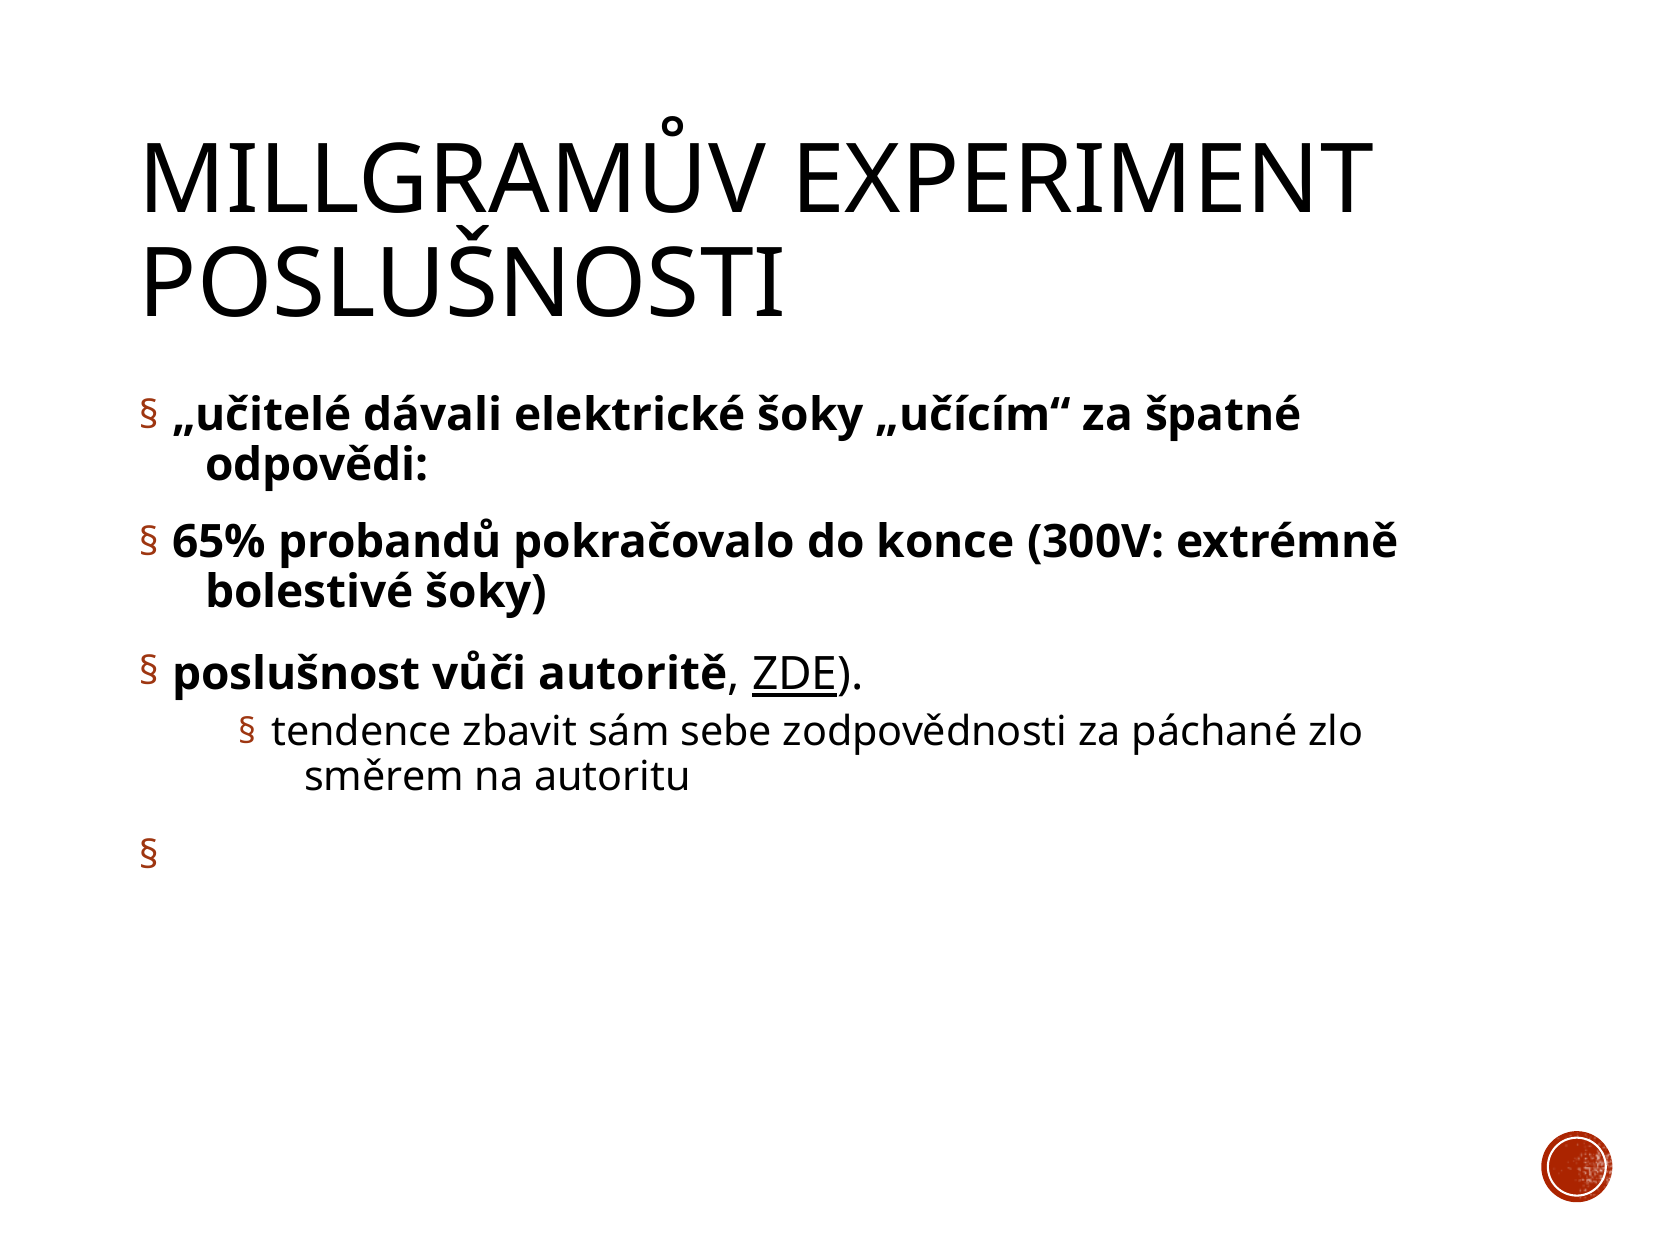

# Millgramův experiment poslušnosti
„učitelé dávali elektrické šoky „učícím“ za špatné odpovědi:
65% probandů pokračovalo do konce (300V: extrémně bolestivé šoky)
poslušnost vůči autoritě, ZDE).
tendence zbavit sám sebe zodpovědnosti za páchané zlo směrem na autoritu